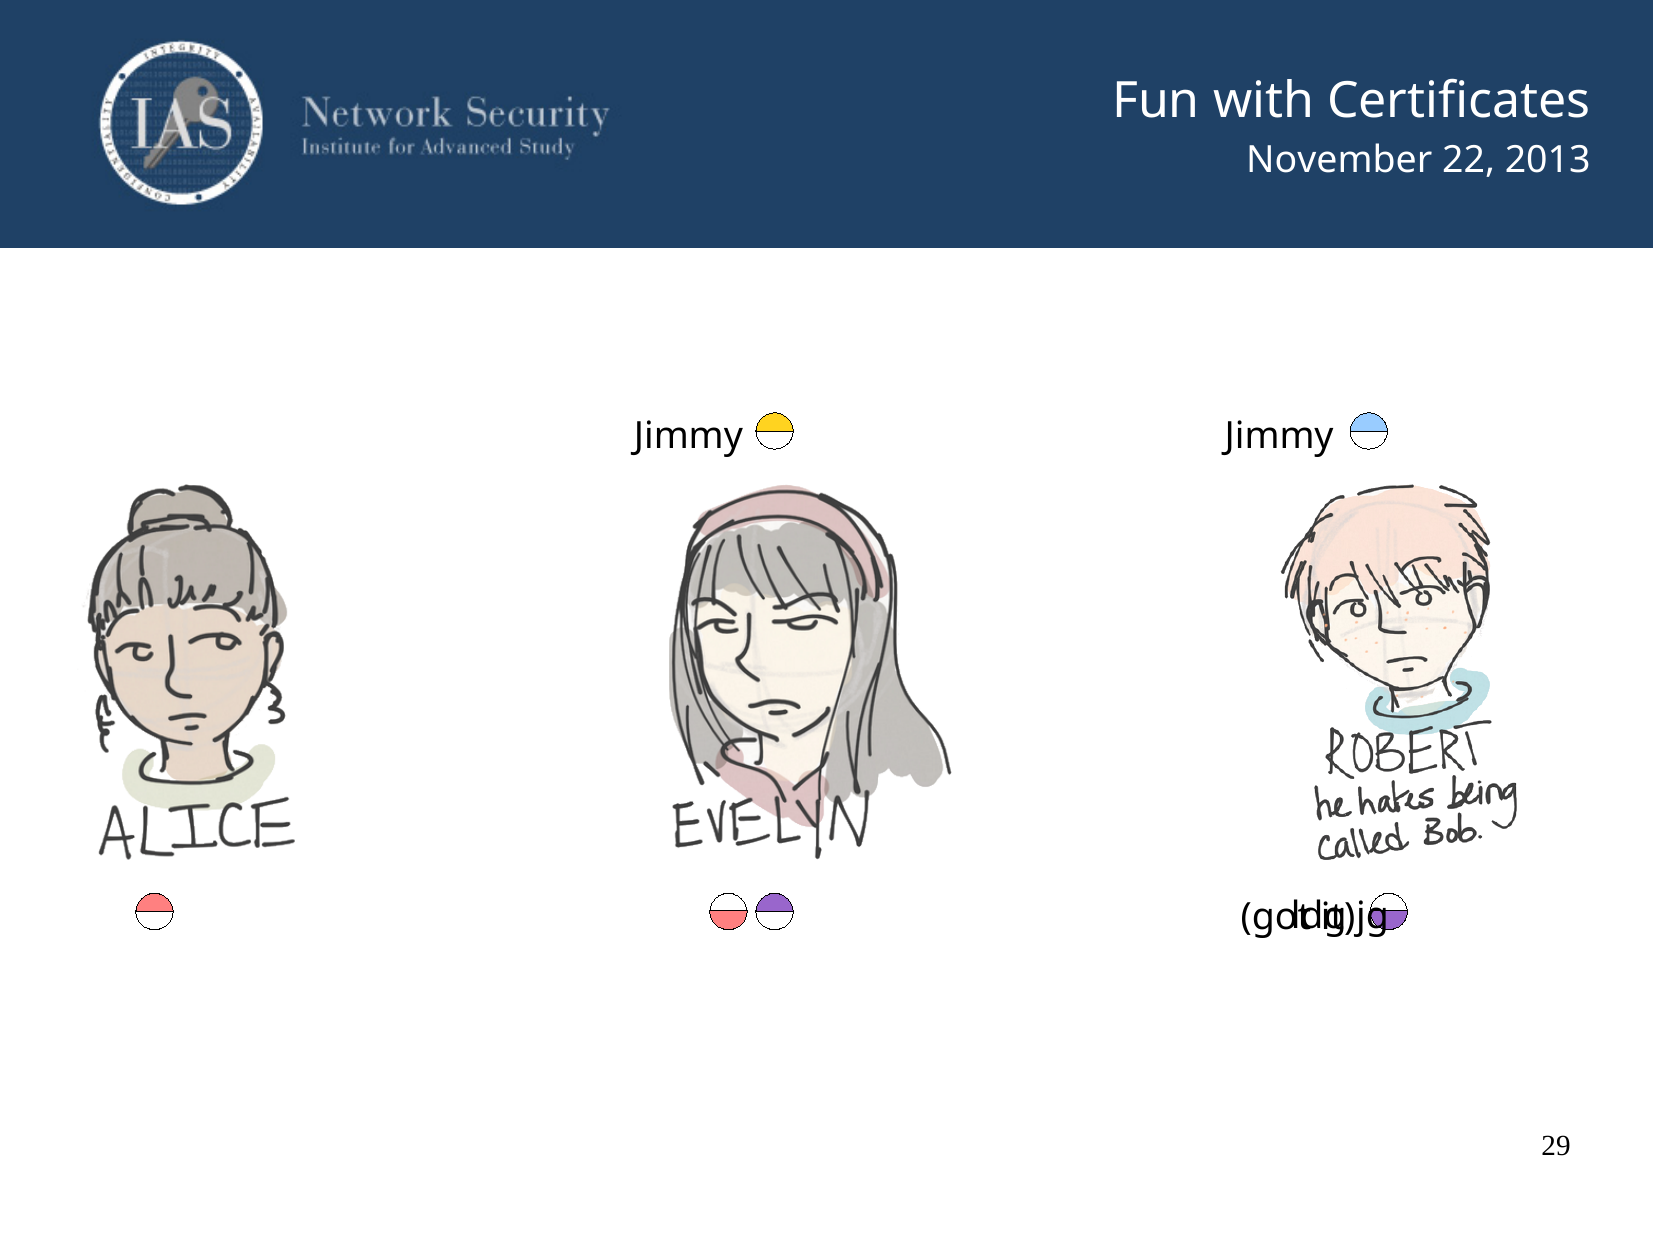

Jimmy
Jimmy
ldg jg
(got it)
29